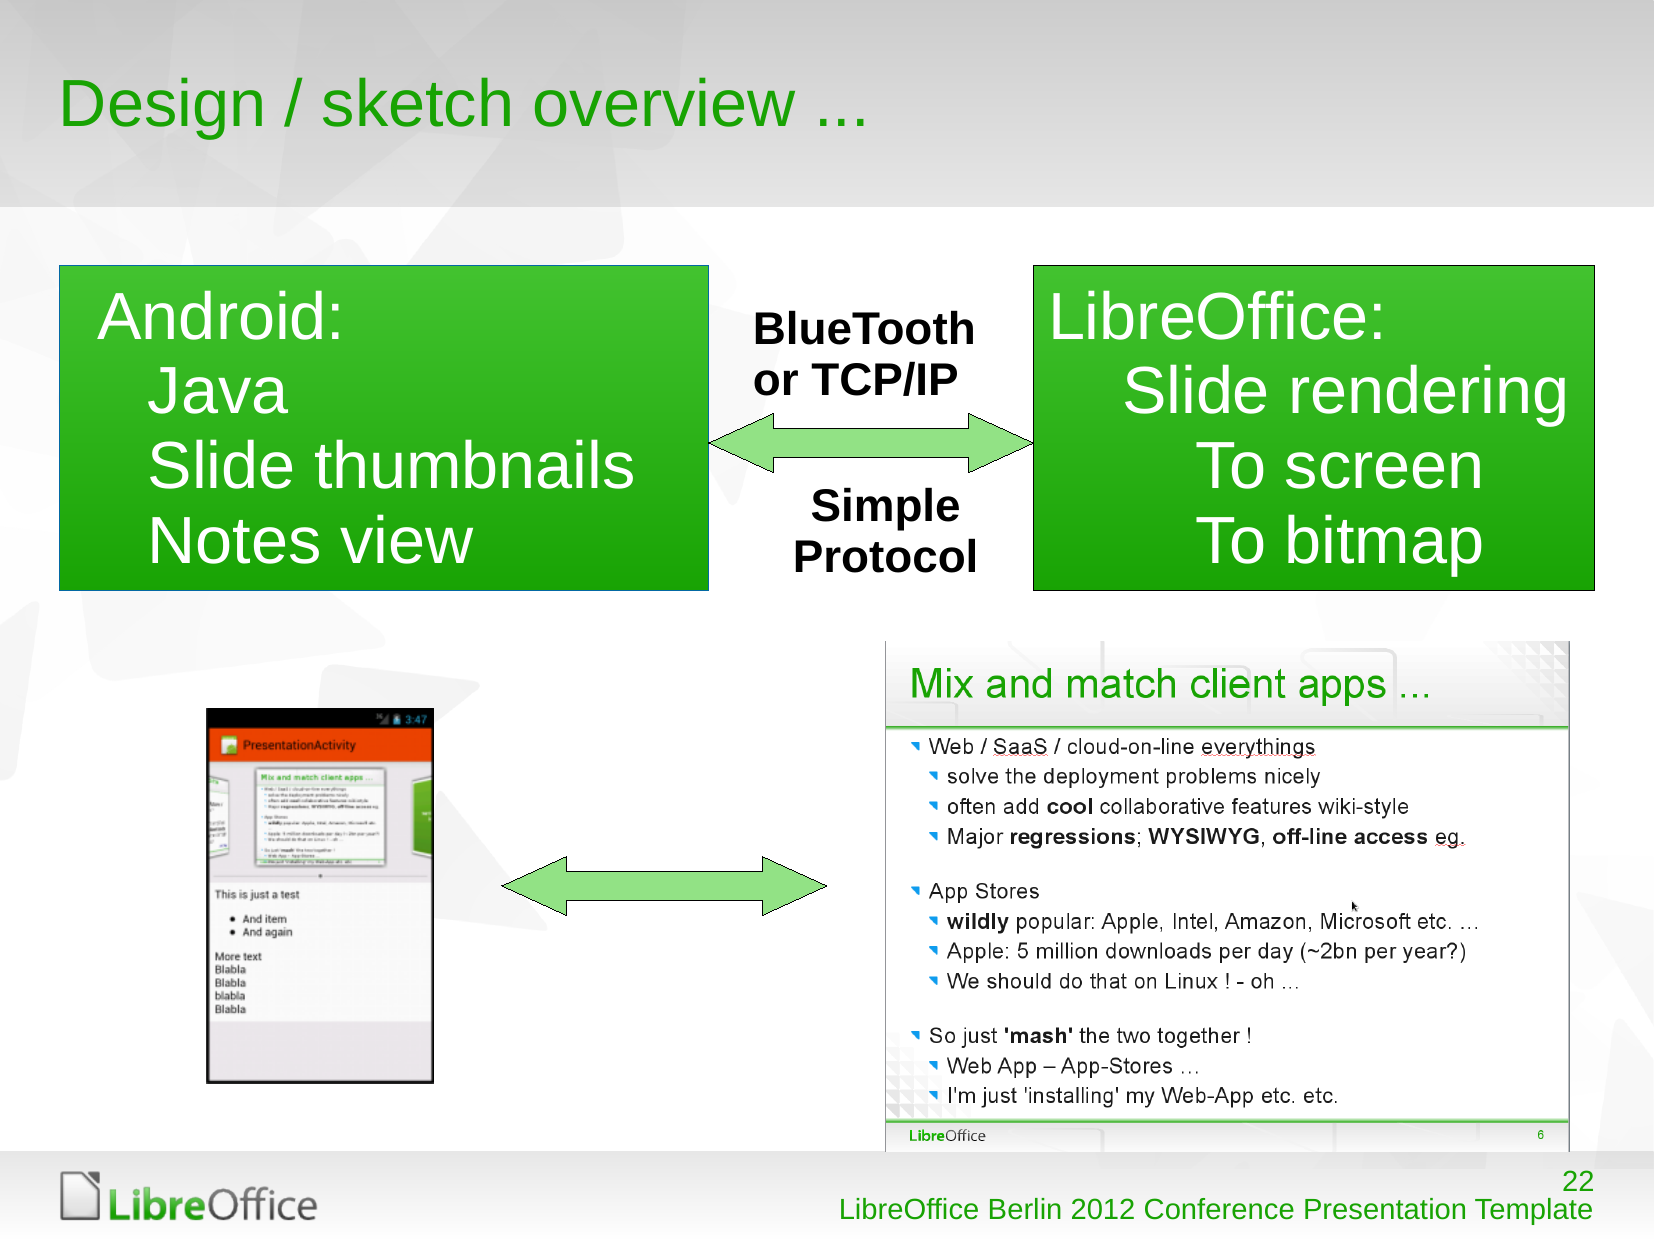

# Design / sketch overview ...
Android:
	Java
	Slide thumbnails
	Notes view
LibreOffice:
	Slide rendering
		To screen
		To bitmap
BlueTooth
or TCP/IP
Simple
Protocol
22
LibreOffice Berlin 2012 Conference Presentation Template